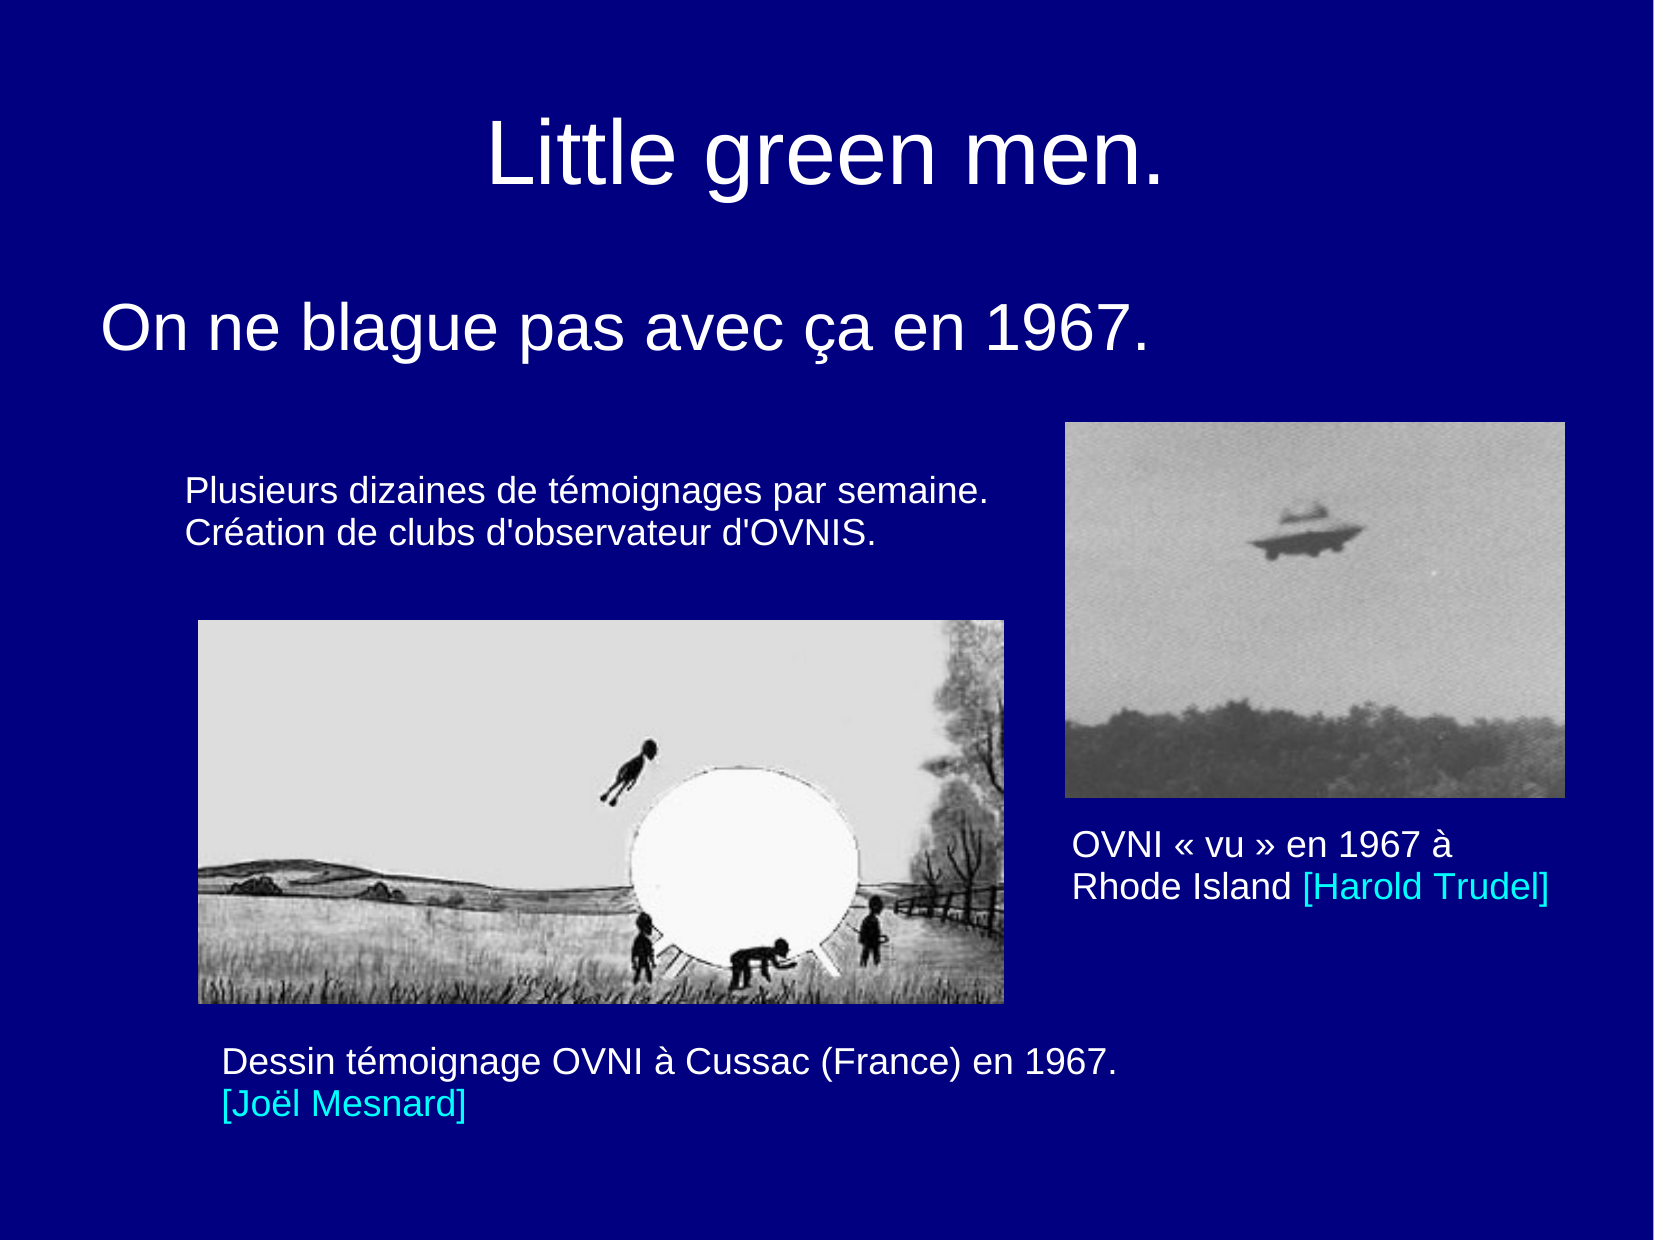

# Little green men.
On ne blague pas avec ça en 1967.
Plusieurs dizaines de témoignages par semaine.
Création de clubs d'observateur d'OVNIS.
OVNI « vu » en 1967 à
Rhode Island [Harold Trudel]
Dessin témoignage OVNI à Cussac (France) en 1967.
[Joël Mesnard]